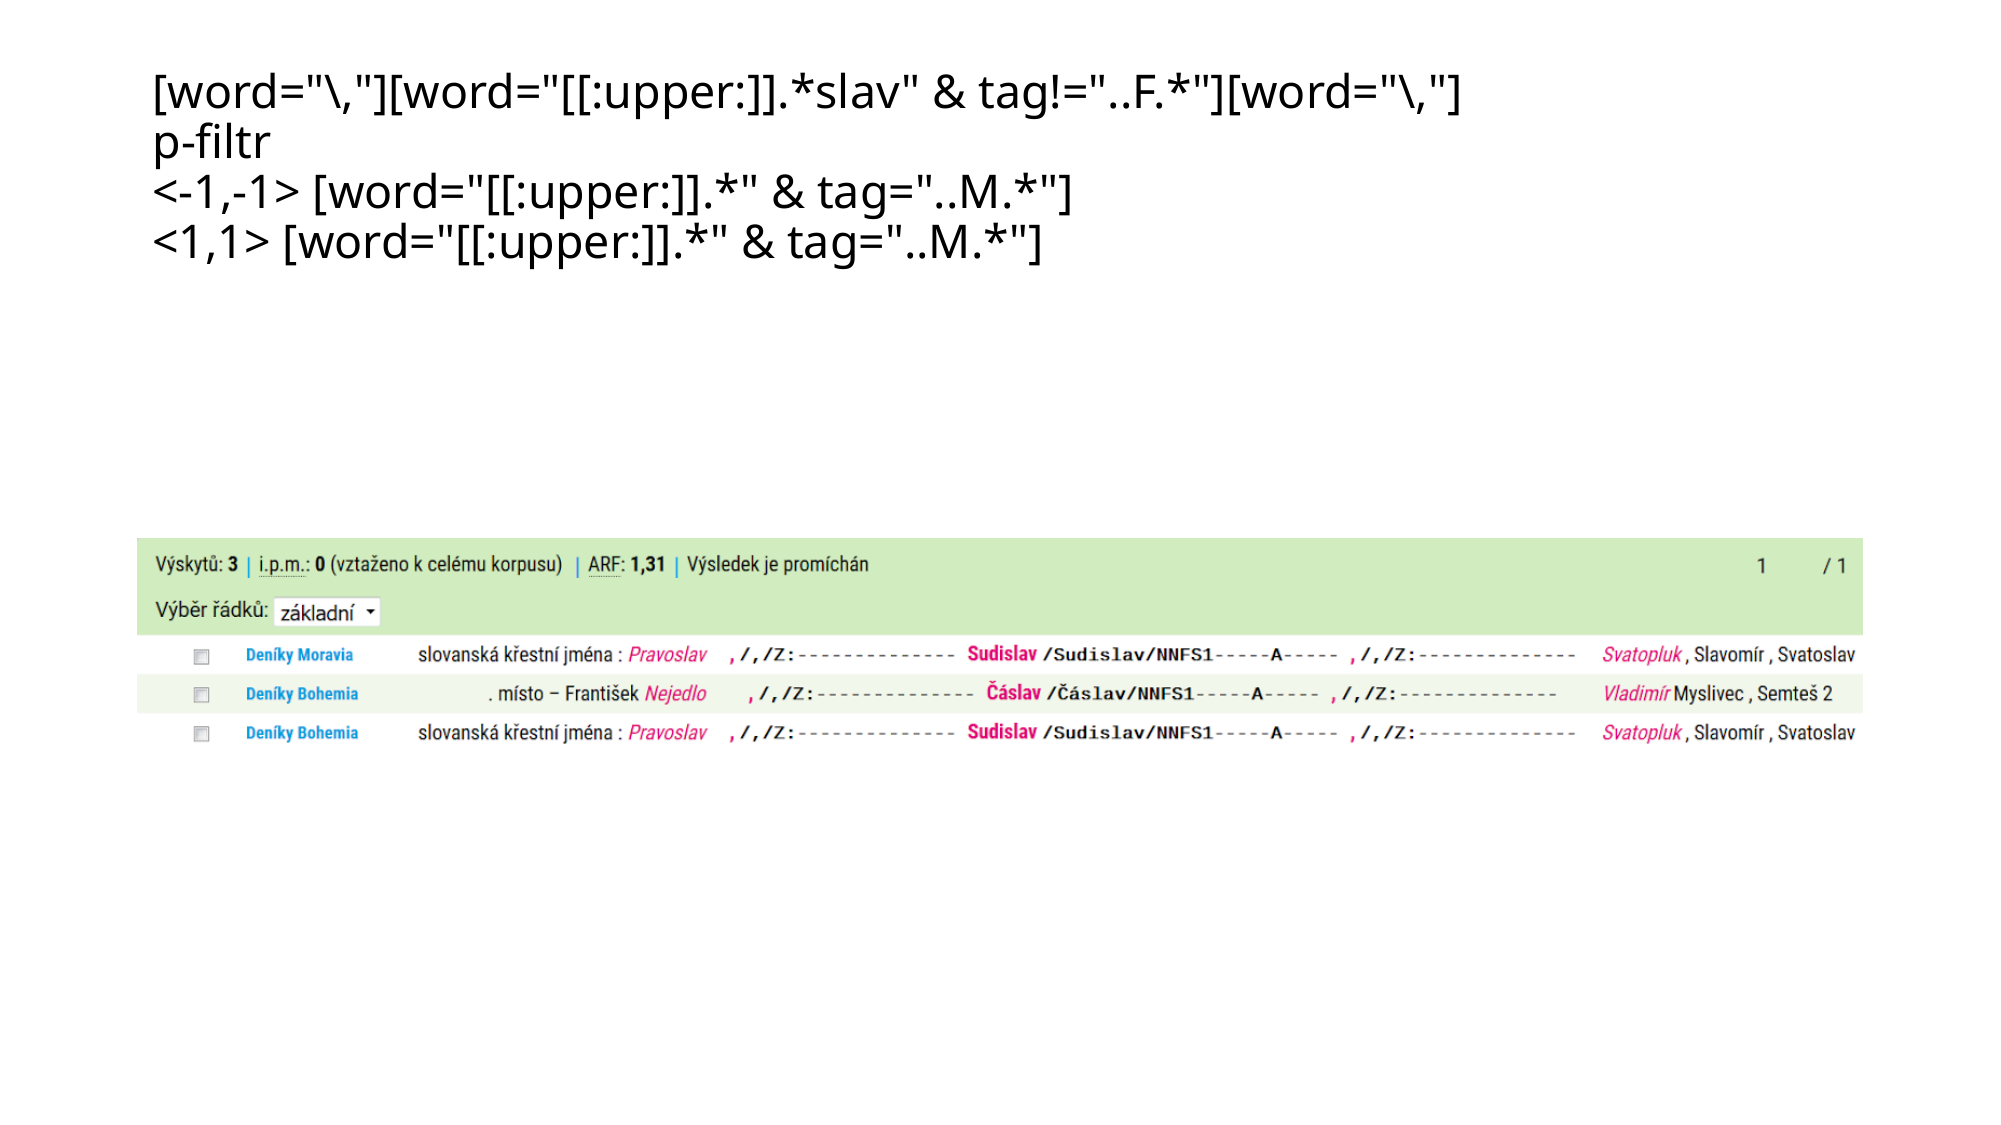

# [word="\,"][word="[[:upper:]].*slav" & tag!="..F.*"][word="\,"]  p-filtr <-1,-1> [word="[[:upper:]].*" & tag="..M.*"] <1,1> [word="[[:upper:]].*" & tag="..M.*"]